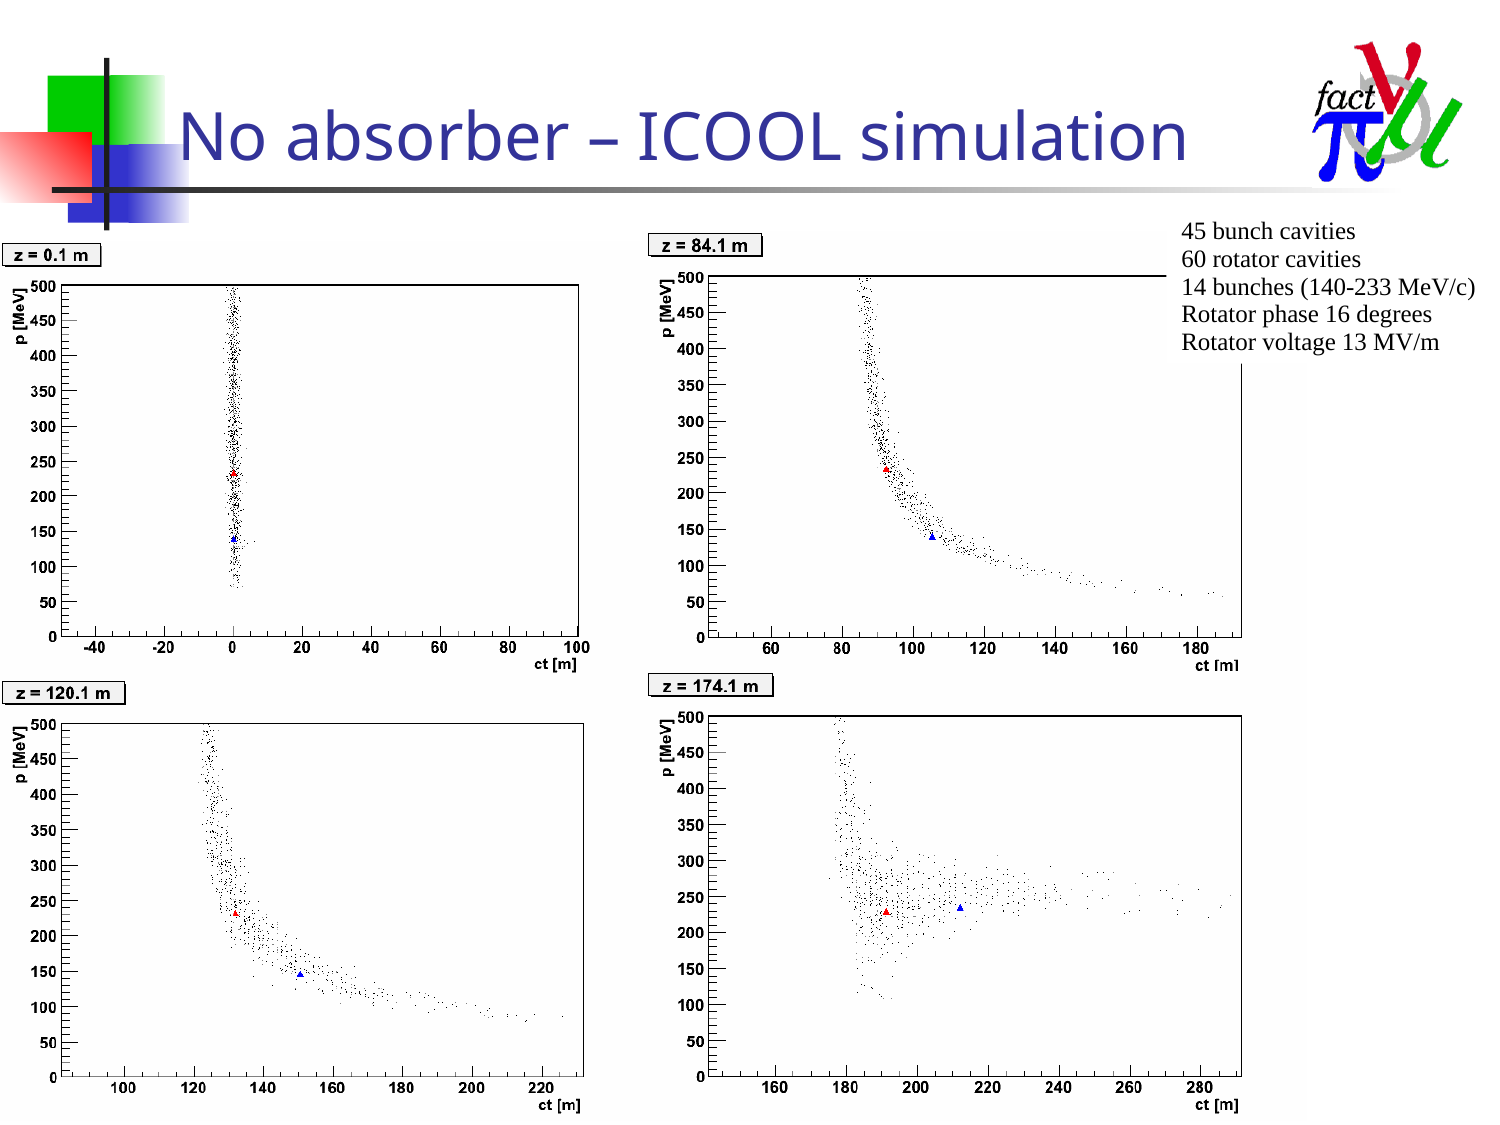

# No absorber – ICOOL simulation
45 bunch cavities
60 rotator cavities
14 bunches (140-233 MeV/c)
Rotator phase 16 degrees
Rotator voltage 13 MV/m